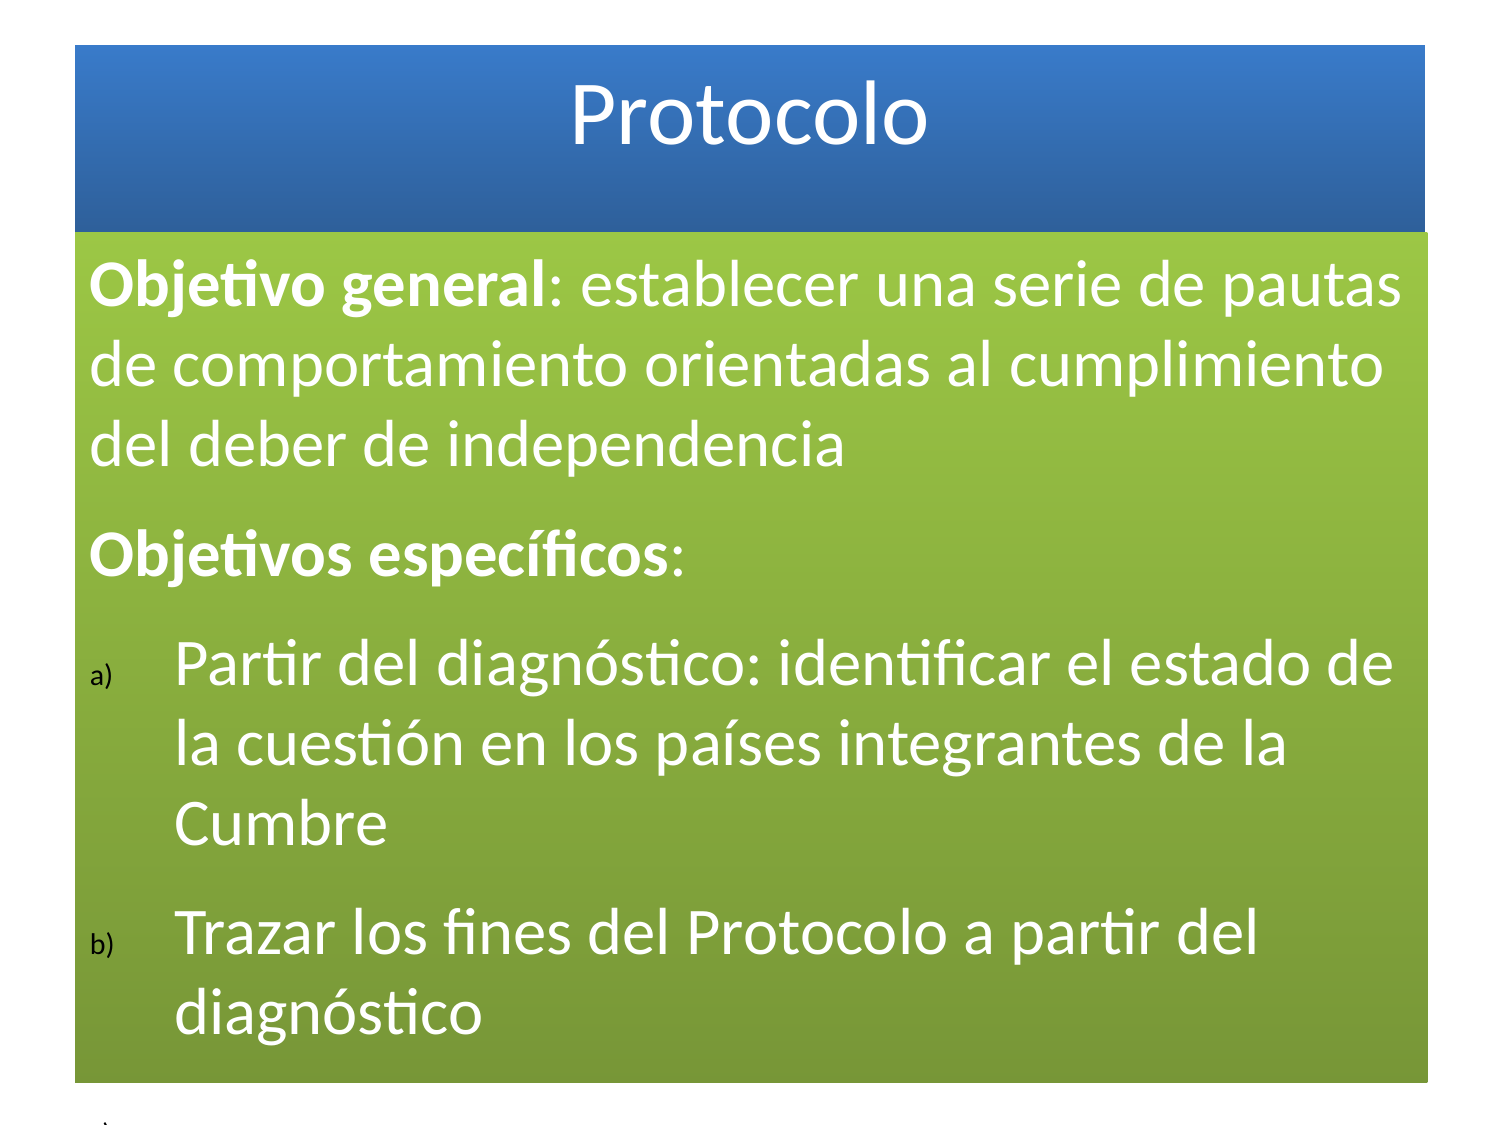

# Protocolo
Objetivo general: establecer una serie de pautas de comportamiento orientadas al cumplimiento del deber de independencia
Objetivos específicos:
Partir del diagnóstico: identificar el estado de la cuestión en los países integrantes de la Cumbre
Trazar los fines del Protocolo a partir del diagnóstico
Determinar las pautas de conducta de los titulares
 Elaboración del protocolo propiamente dicho